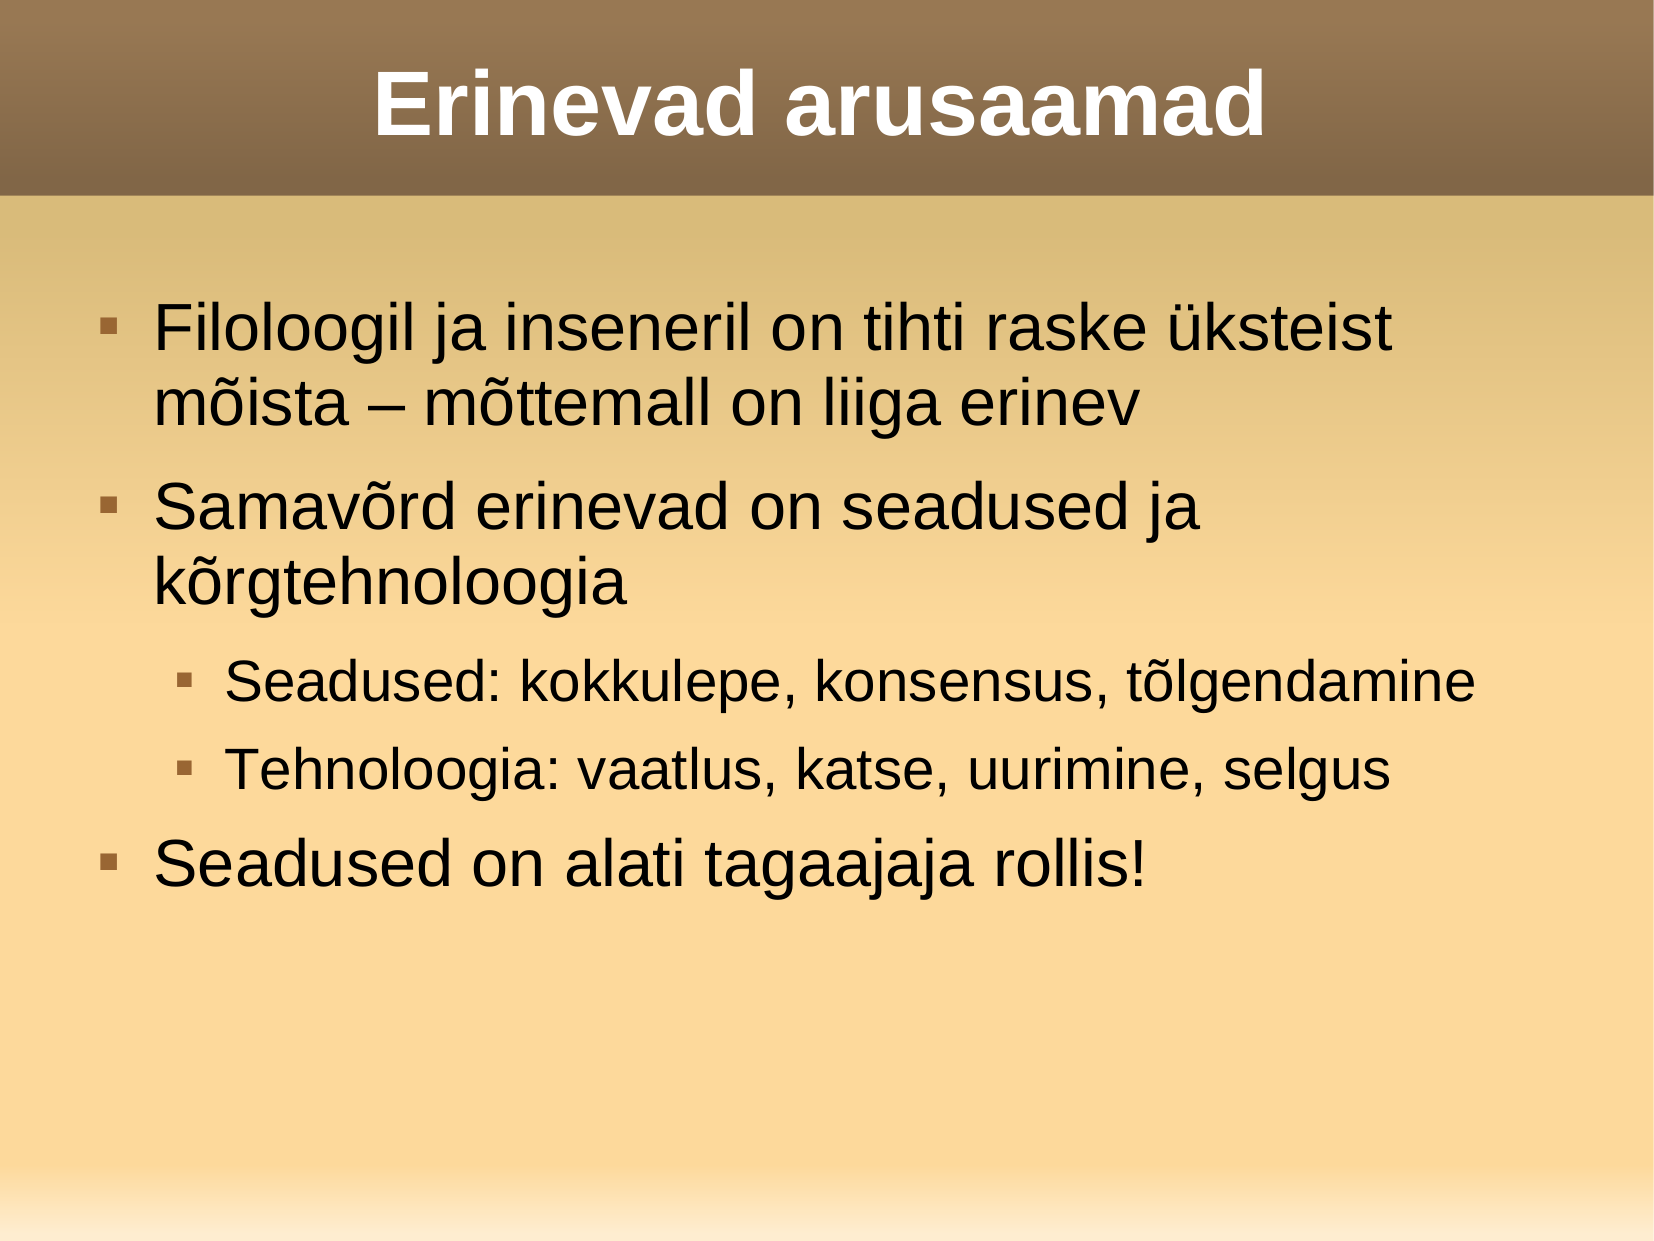

# Erinevad arusaamad
Filoloogil ja inseneril on tihti raske üksteist mõista – mõttemall on liiga erinev
Samavõrd erinevad on seadused ja kõrgtehnoloogia
Seadused: kokkulepe, konsensus, tõlgendamine
Tehnoloogia: vaatlus, katse, uurimine, selgus
Seadused on alati tagaajaja rollis!